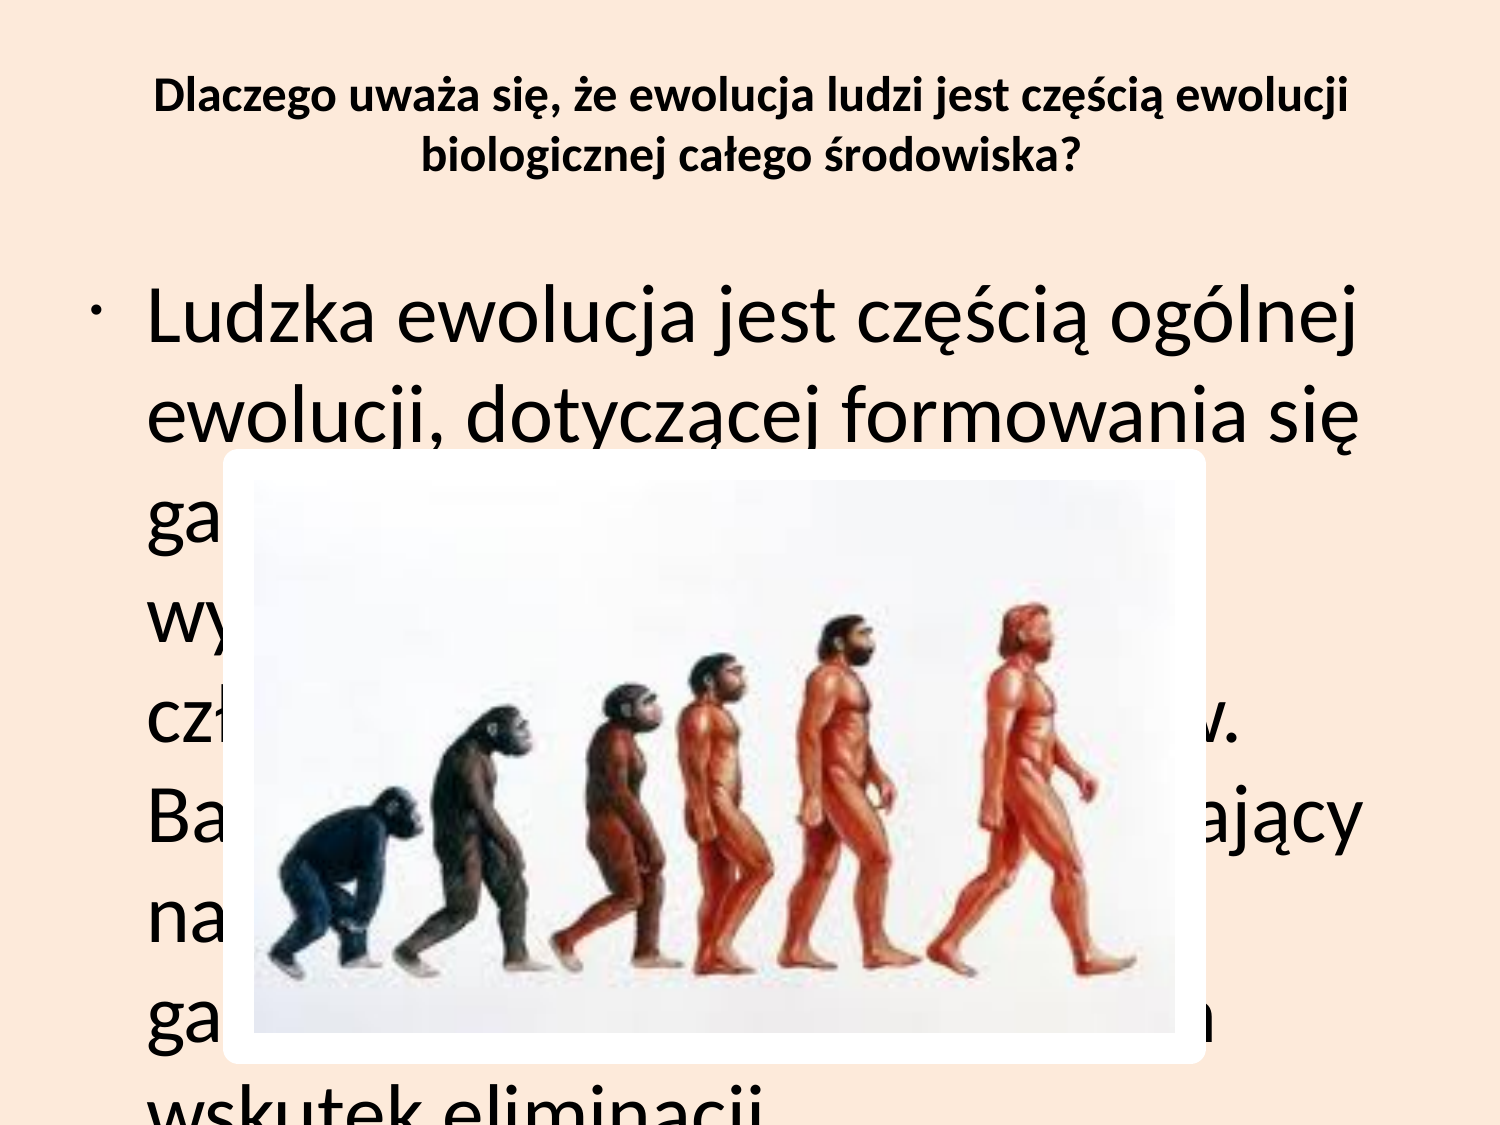

# Dlaczego uważa się, że ewolucja ludzi jest częścią ewolucji biologicznej całego środowiska?
Ludzka ewolucja jest częścią ogólnej ewolucji, dotyczącej formowania się gatunku Homo sapiens jako wyjątkowego wśród innych człowiekowatych, małp i ssaków. Bazą ewolucji był proces, polegający na stopniowych zmianach cech gatunkowych kolejnych pokoleń wskutek eliminacji.